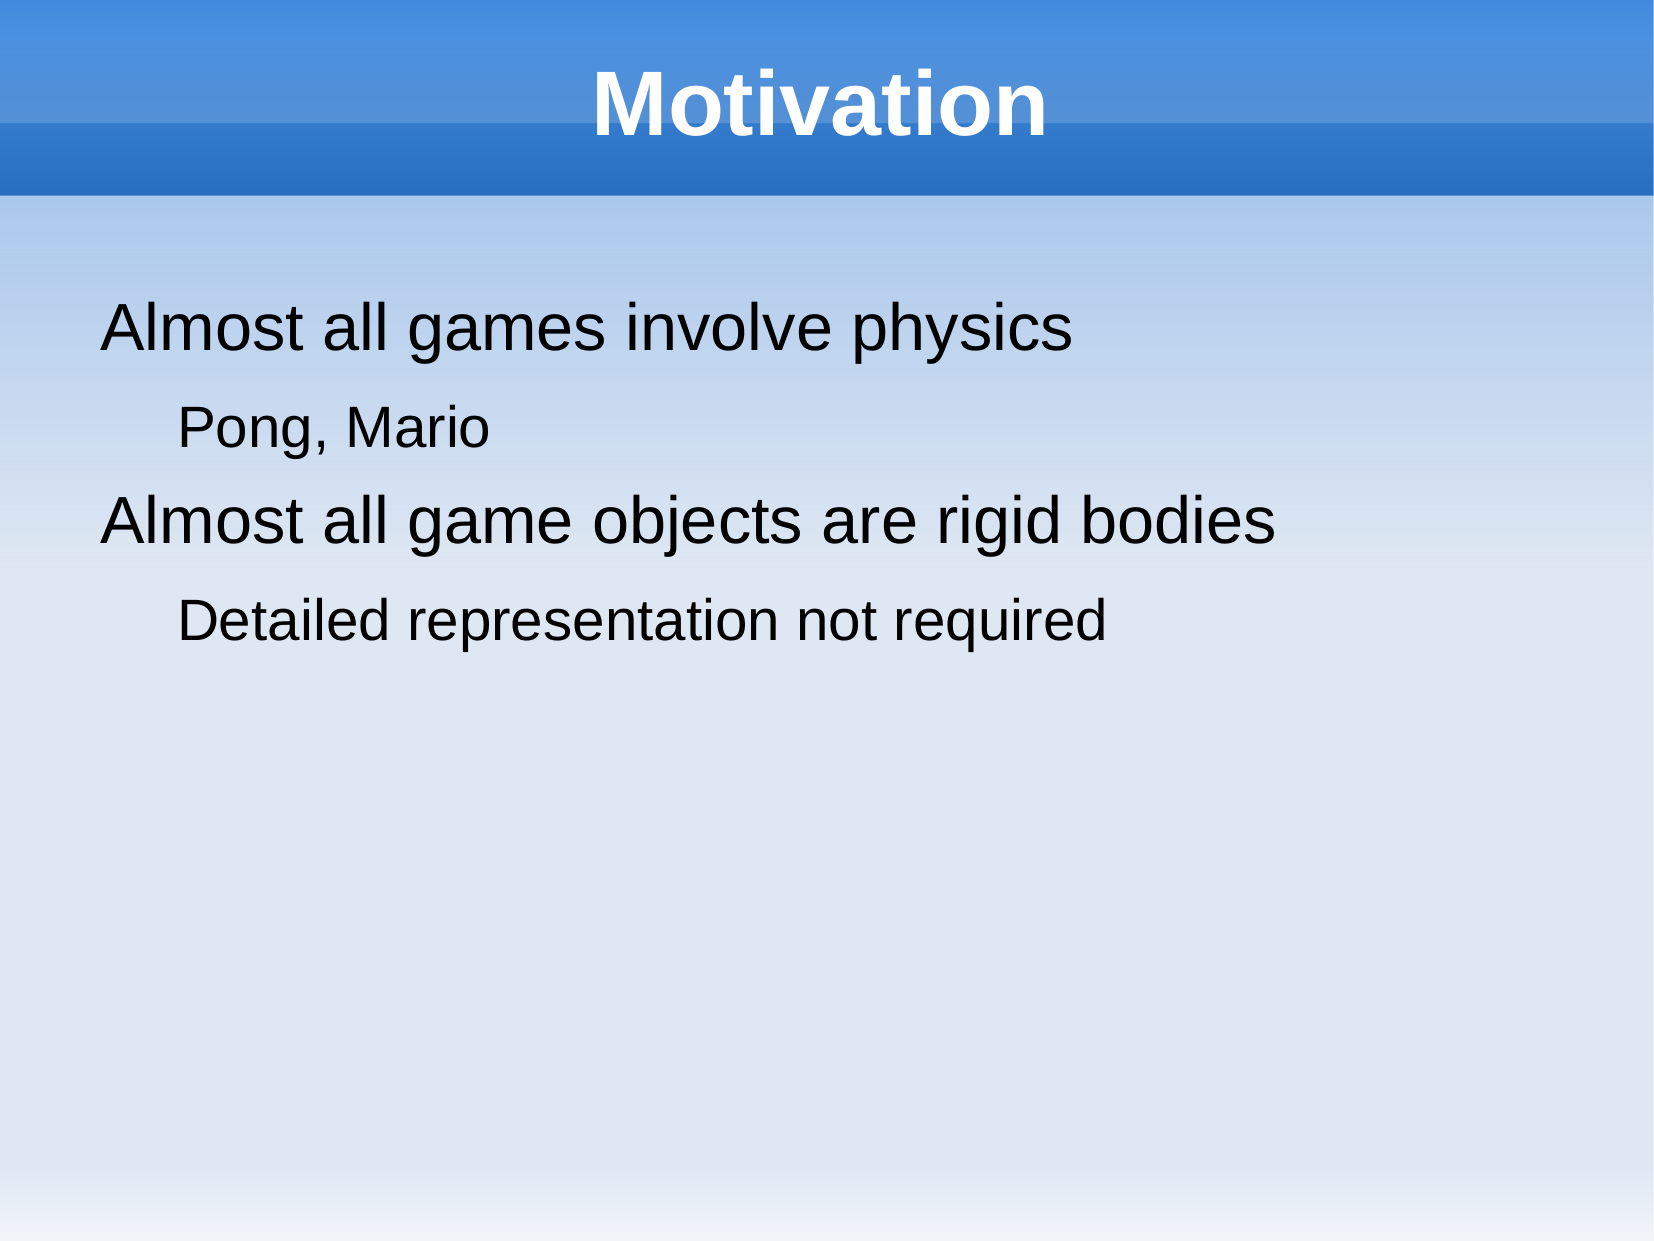

# Motivation
Almost all games involve physics
Pong, Mario
Almost all game objects are rigid bodies
Detailed representation not required